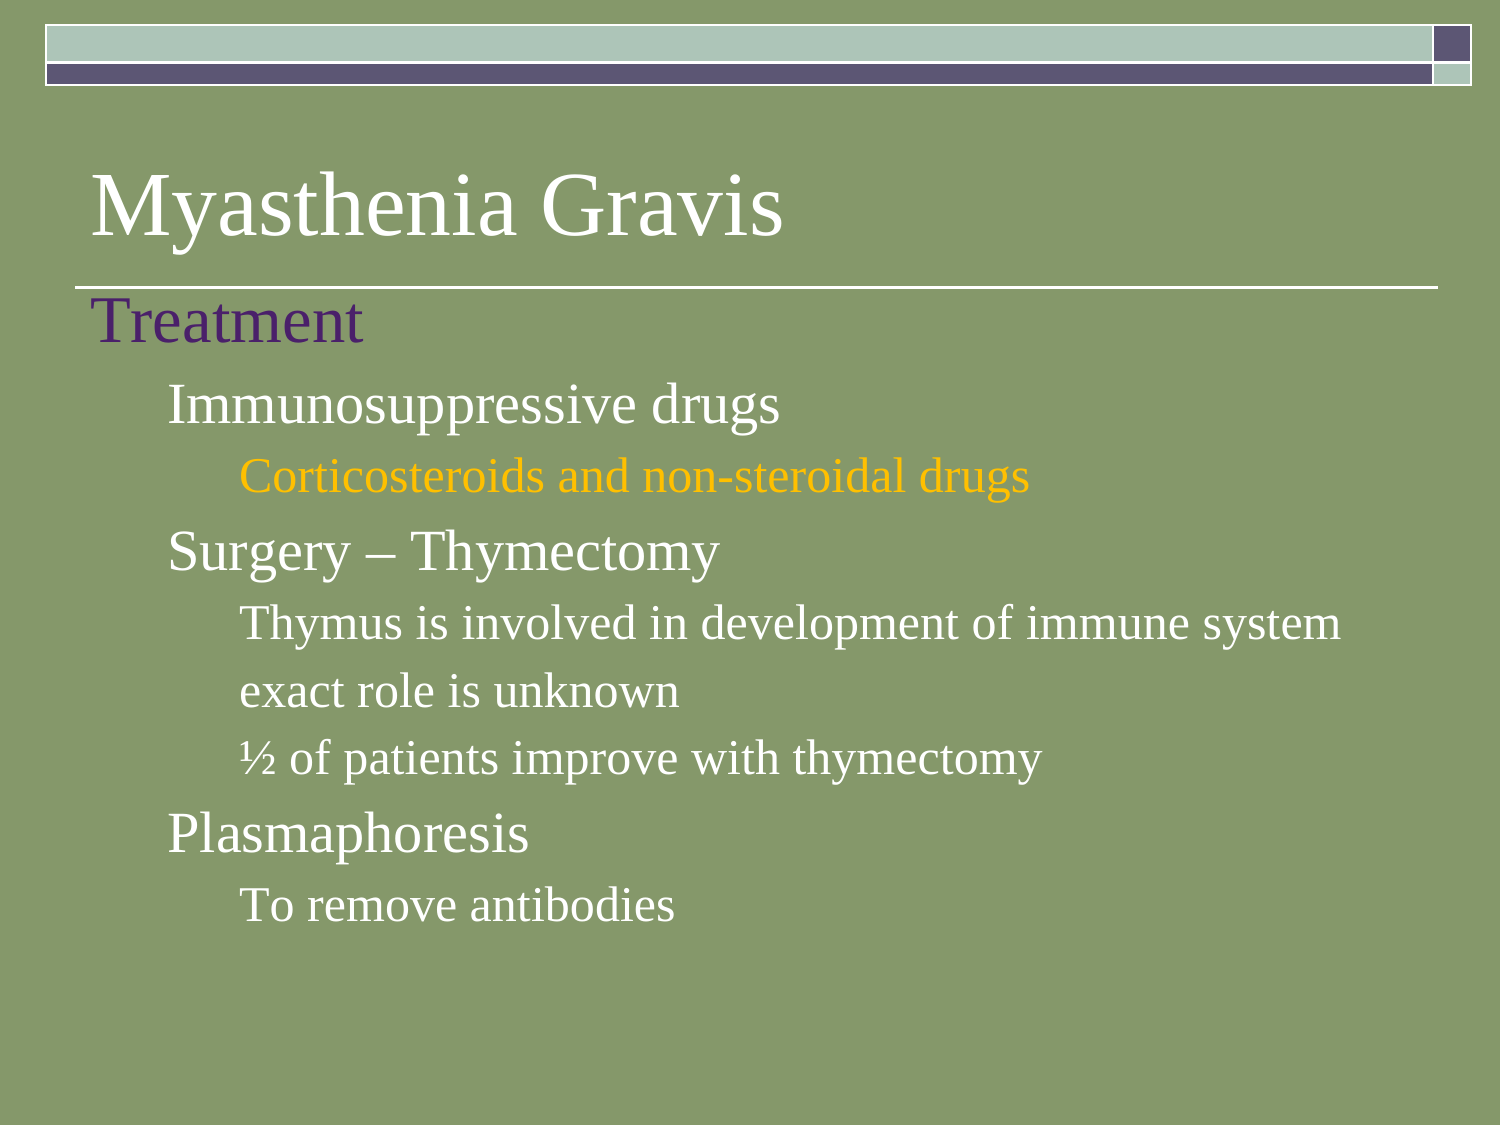

# Myasthenia Gravis
Treatment
Immunosuppressive drugs
Corticosteroids and non-steroidal drugs
Surgery – Thymectomy
Thymus is involved in development of immune system
exact role is unknown
½ of patients improve with thymectomy
Plasmaphoresis
To remove antibodies